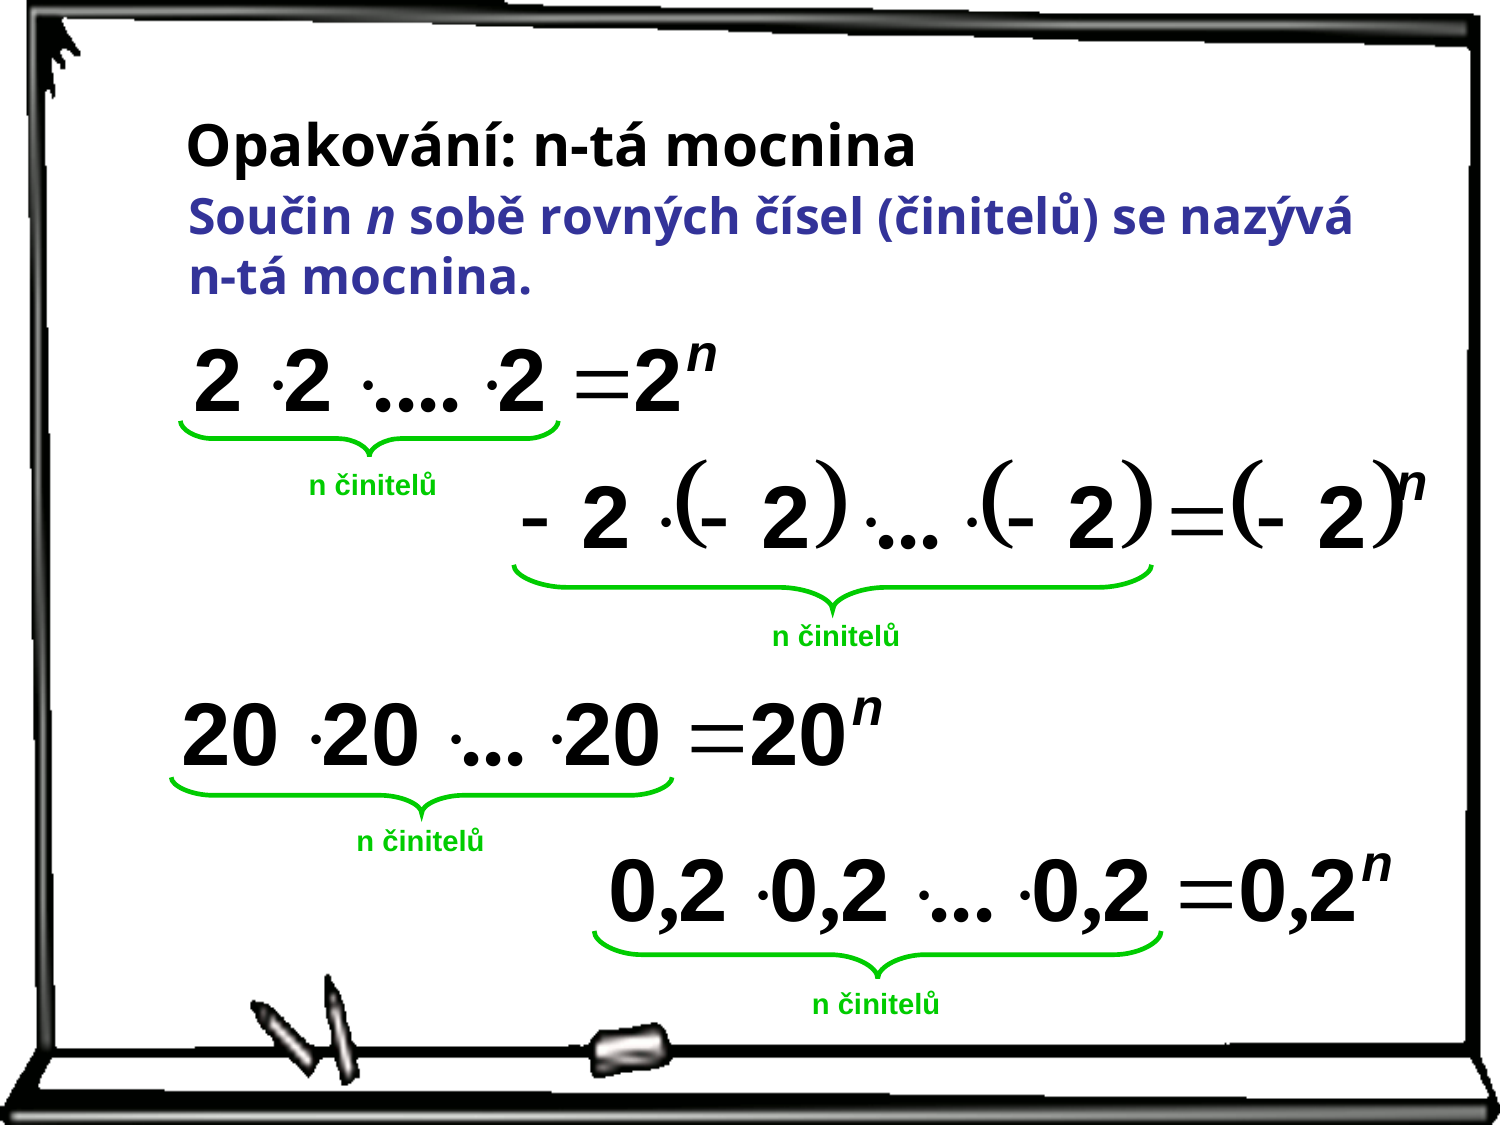

Opakování: n-tá mocnina
Součin n sobě rovných čísel (činitelů) se nazývá n-tá mocnina.
n činitelů
n činitelů
n činitelů
n činitelů